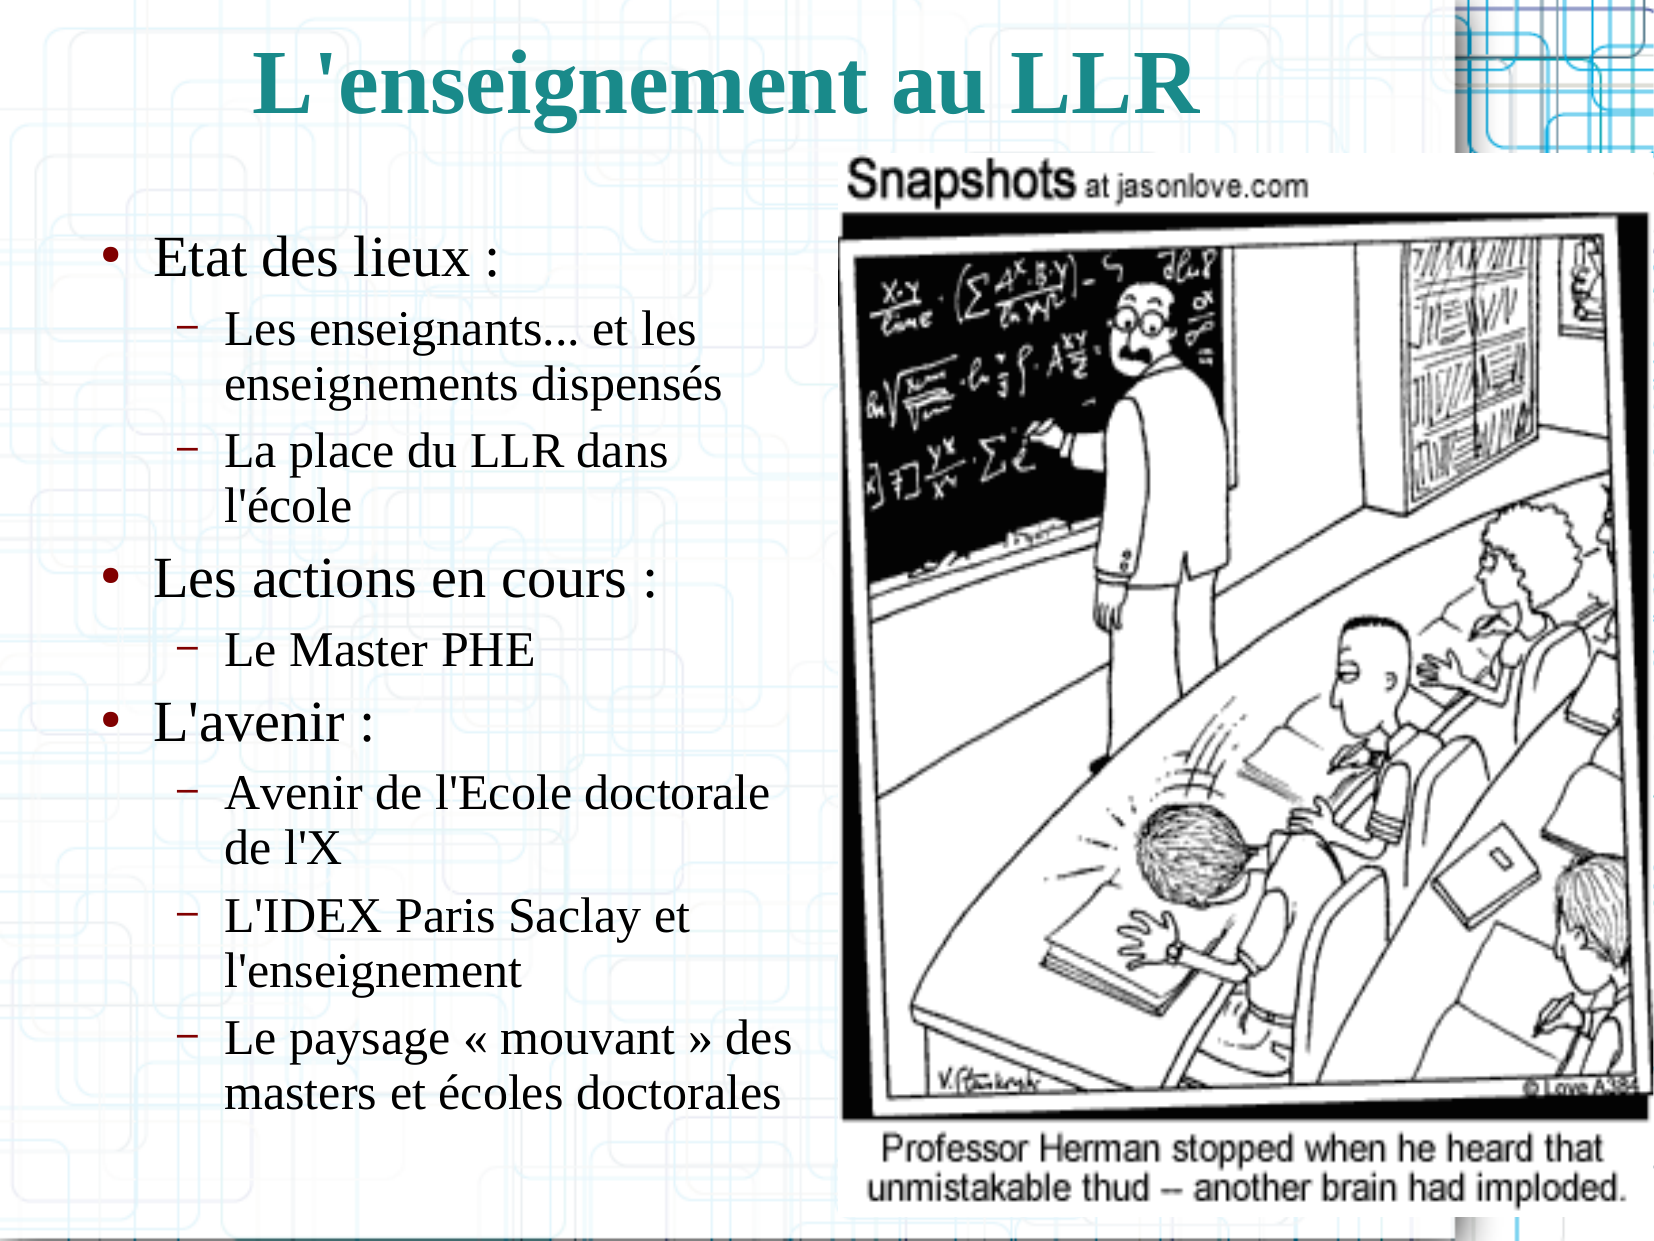

# L'enseignement au LLR
Etat des lieux :
Les enseignants... et les enseignements dispensés
La place du LLR dans l'école
Les actions en cours :
Le Master PHE
L'avenir :
Avenir de l'Ecole doctorale de l'X
L'IDEX Paris Saclay et l'enseignement
Le paysage « mouvant » des masters et écoles doctorales